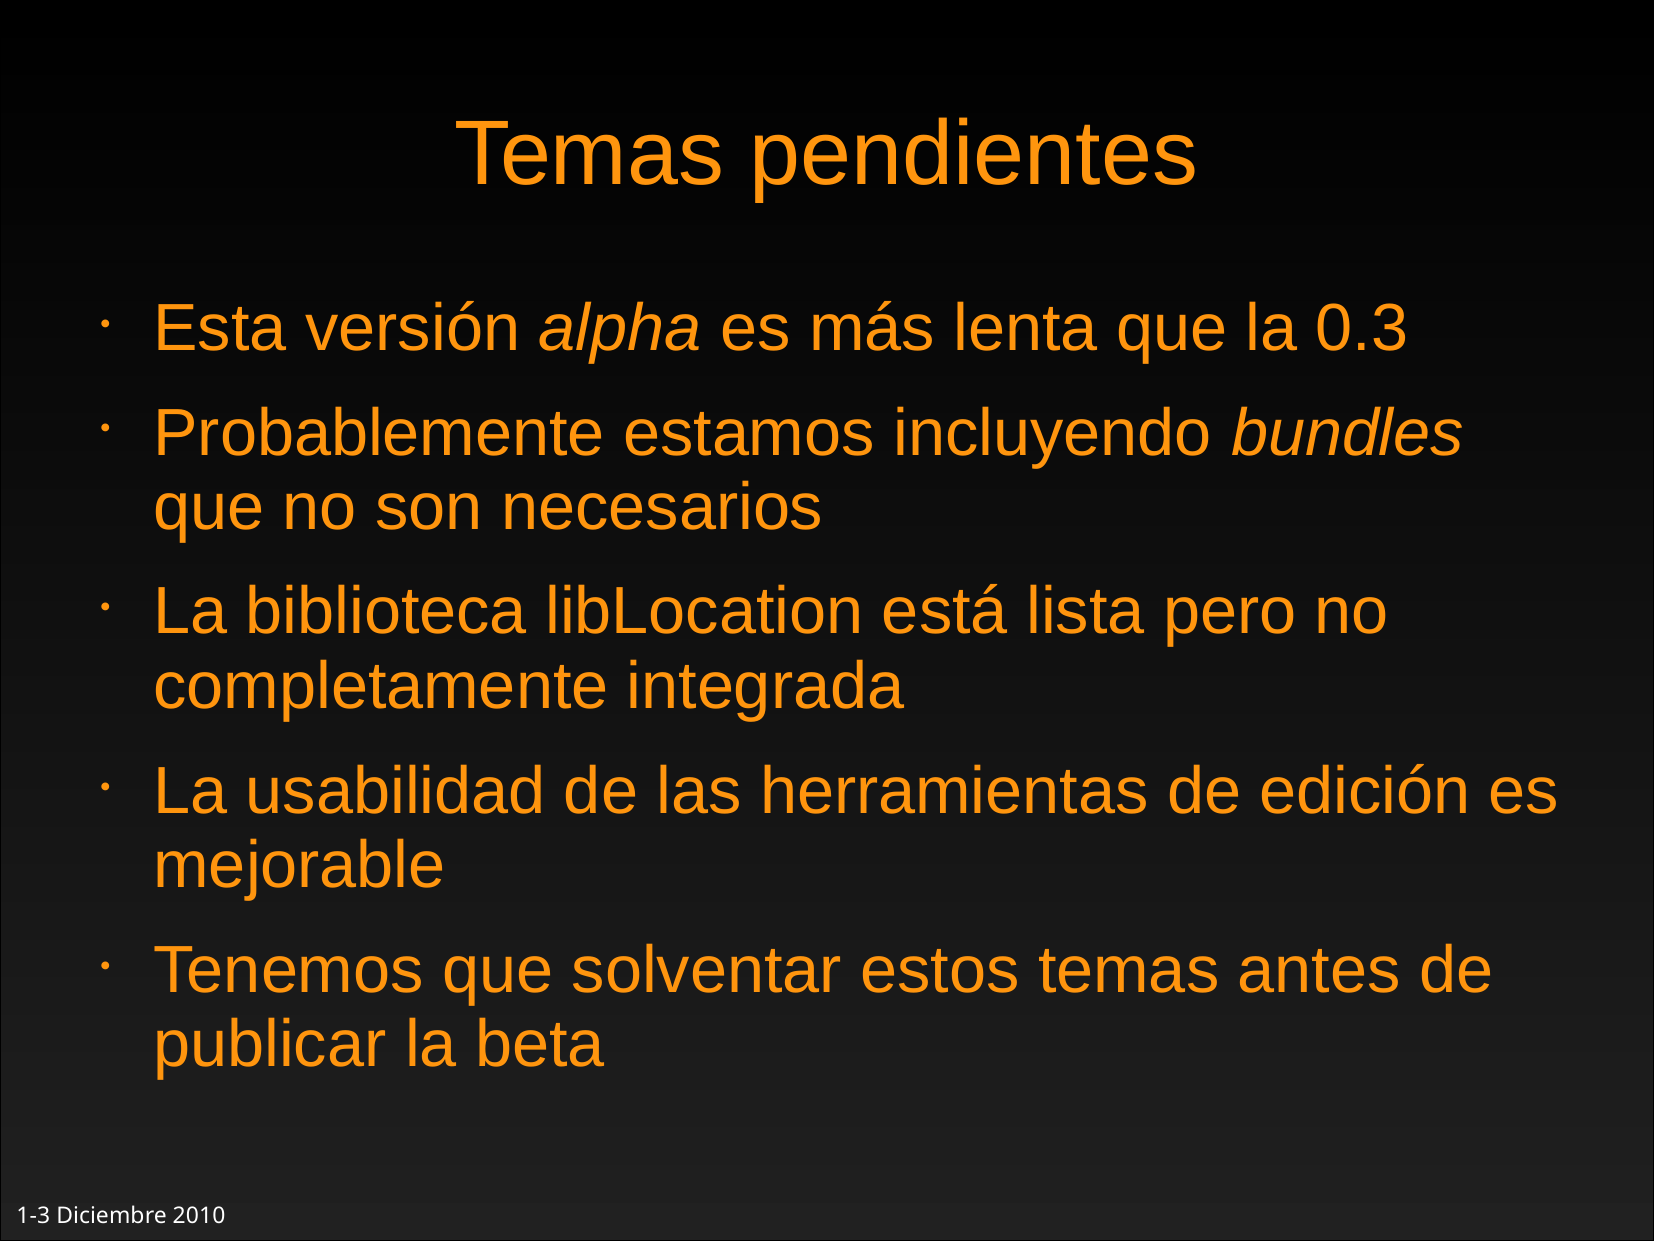

# Temas pendientes
Esta versión alpha es más lenta que la 0.3
Probablemente estamos incluyendo bundles que no son necesarios
La biblioteca libLocation está lista pero no completamente integrada
La usabilidad de las herramientas de edición es mejorable
Tenemos que solventar estos temas antes de publicar la beta